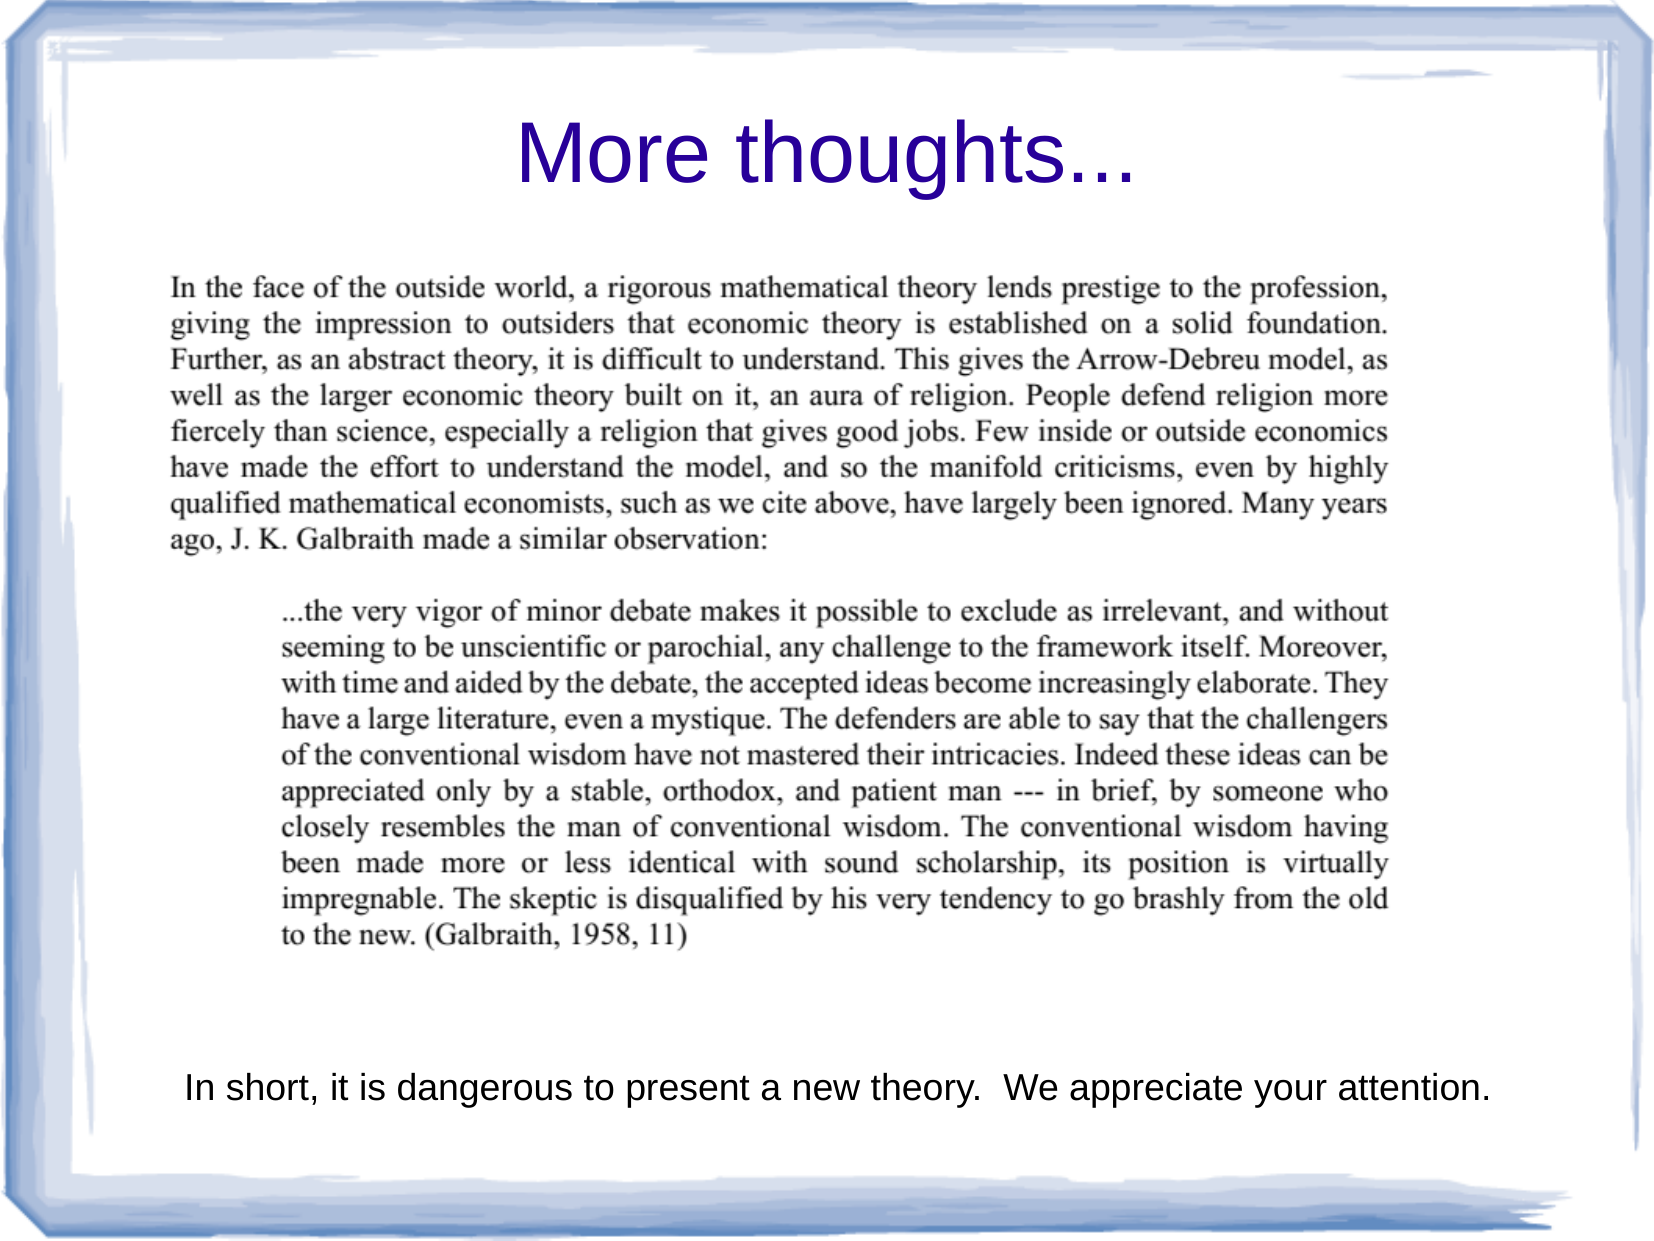

# More thoughts...
In short, it is dangerous to present a new theory. We appreciate your attention.